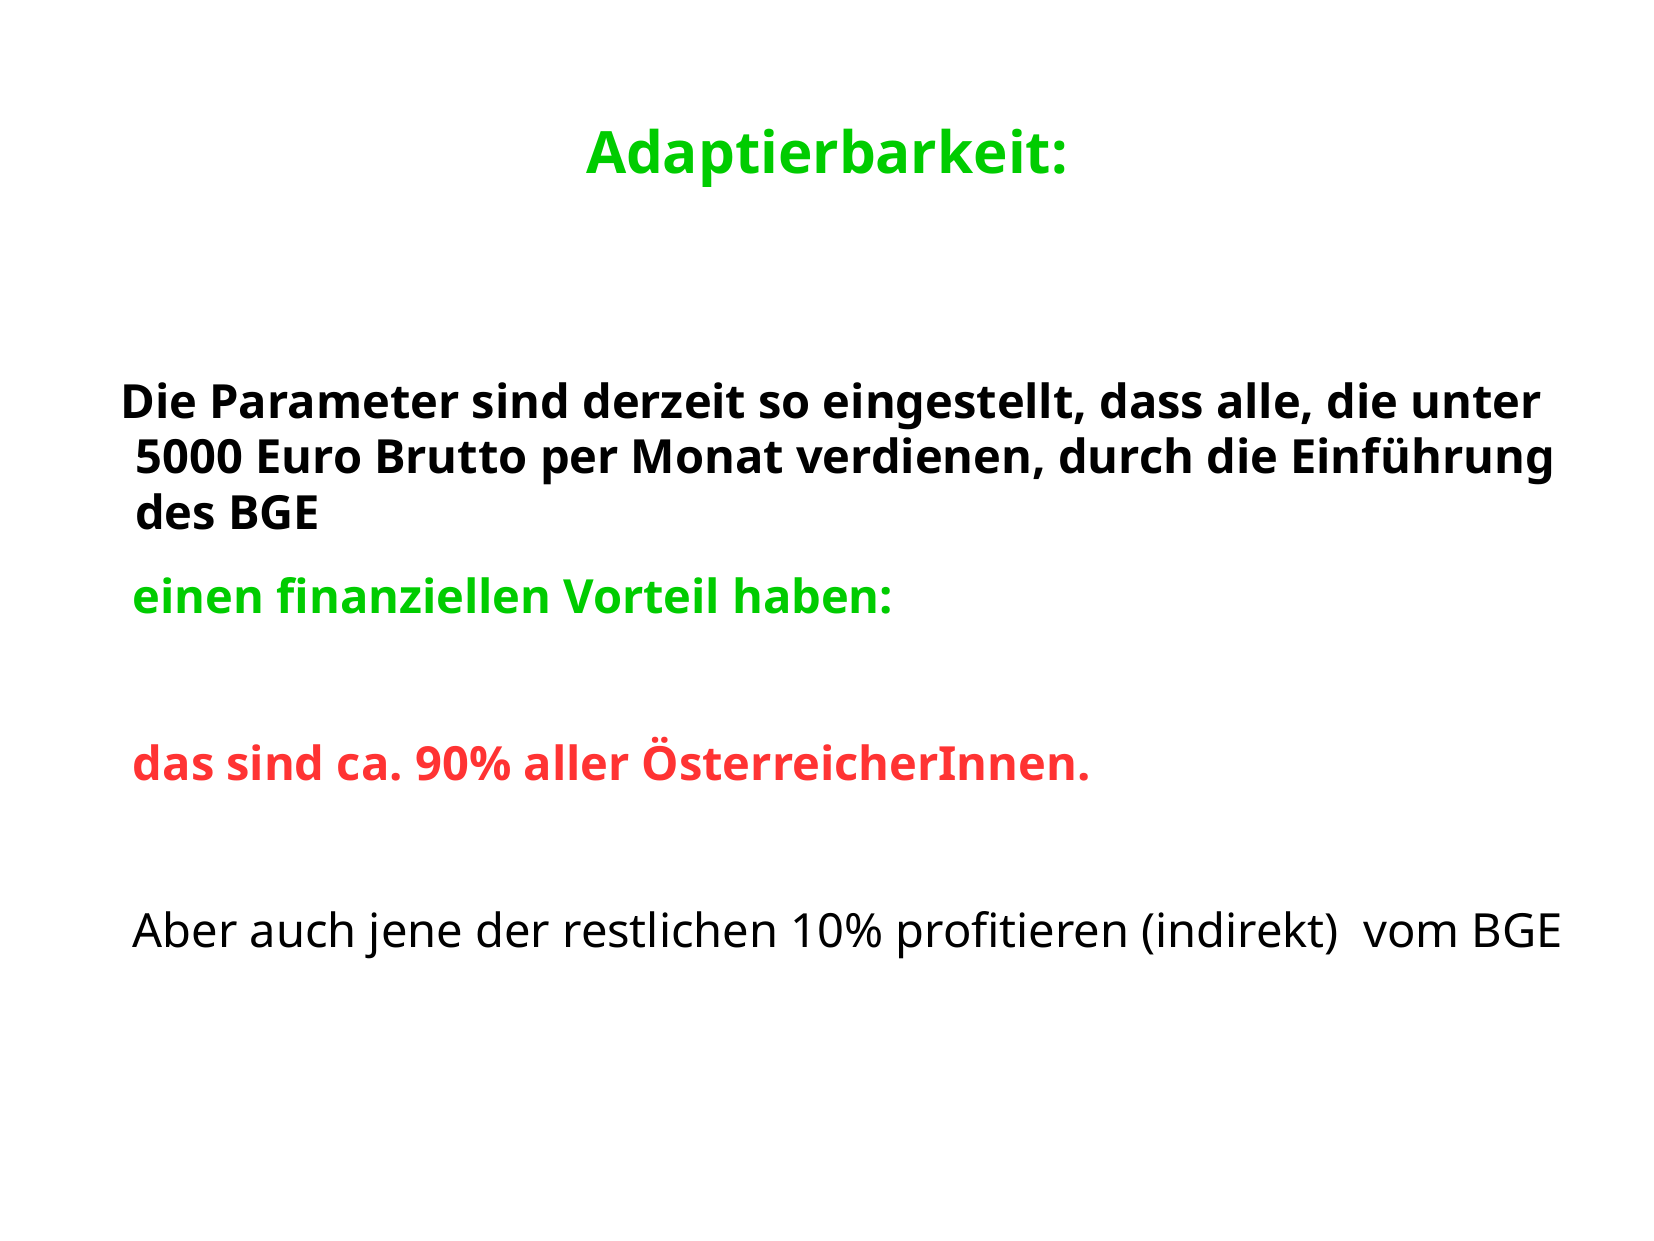

# Adaptierbarkeit:
 Die Parameter sind derzeit so eingestellt, dass alle, die unter 5000 Euro Brutto per Monat verdienen, durch die Einführung des BGE
 einen finanziellen Vorteil haben:
 das sind ca. 90% aller ÖsterreicherInnen.
 Aber auch jene der restlichen 10% profitieren (indirekt) vom BGE